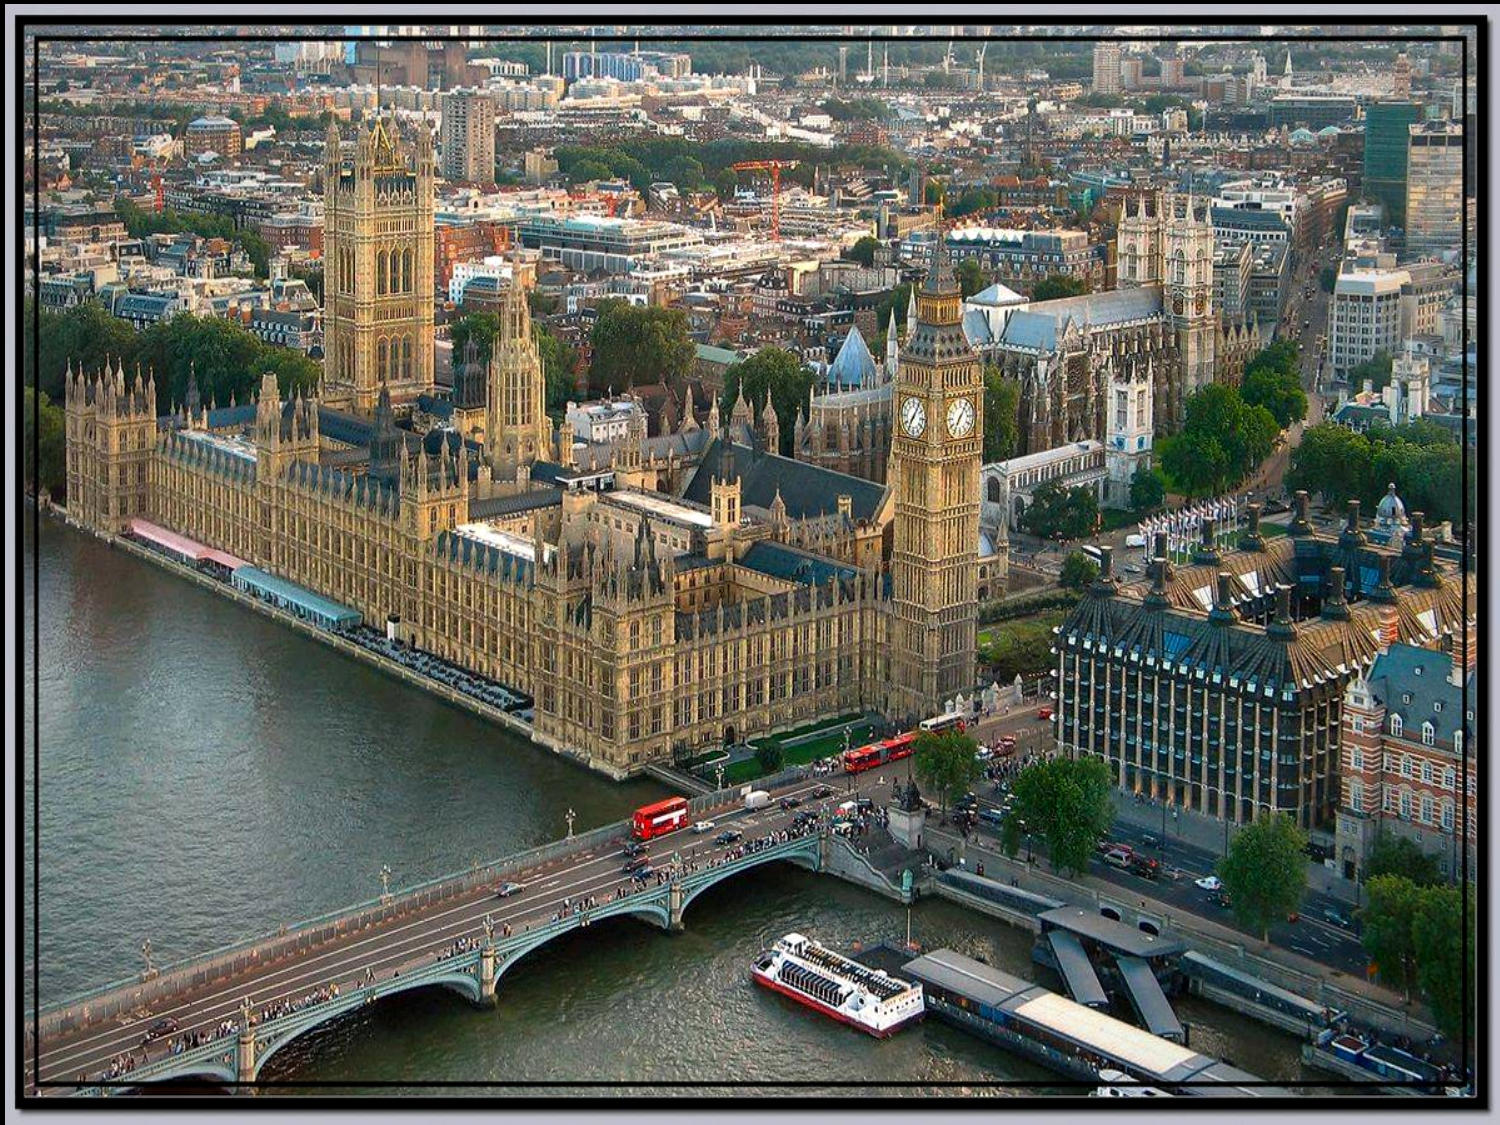

Big Ben est le surnom de la grande cloche de 13,5 tonnes installée dans la Tour de l'Horloge (Clock Tower) du Palais de Westminster,
siège du parlement britannique à Londres.
Le 31 mai 2009 elle a fêté 150 années
de service dans la même atmosphère qu'à ses débuts, c'est-à-dire entourée de polémique,
de scandales et d'intrigues politiques.